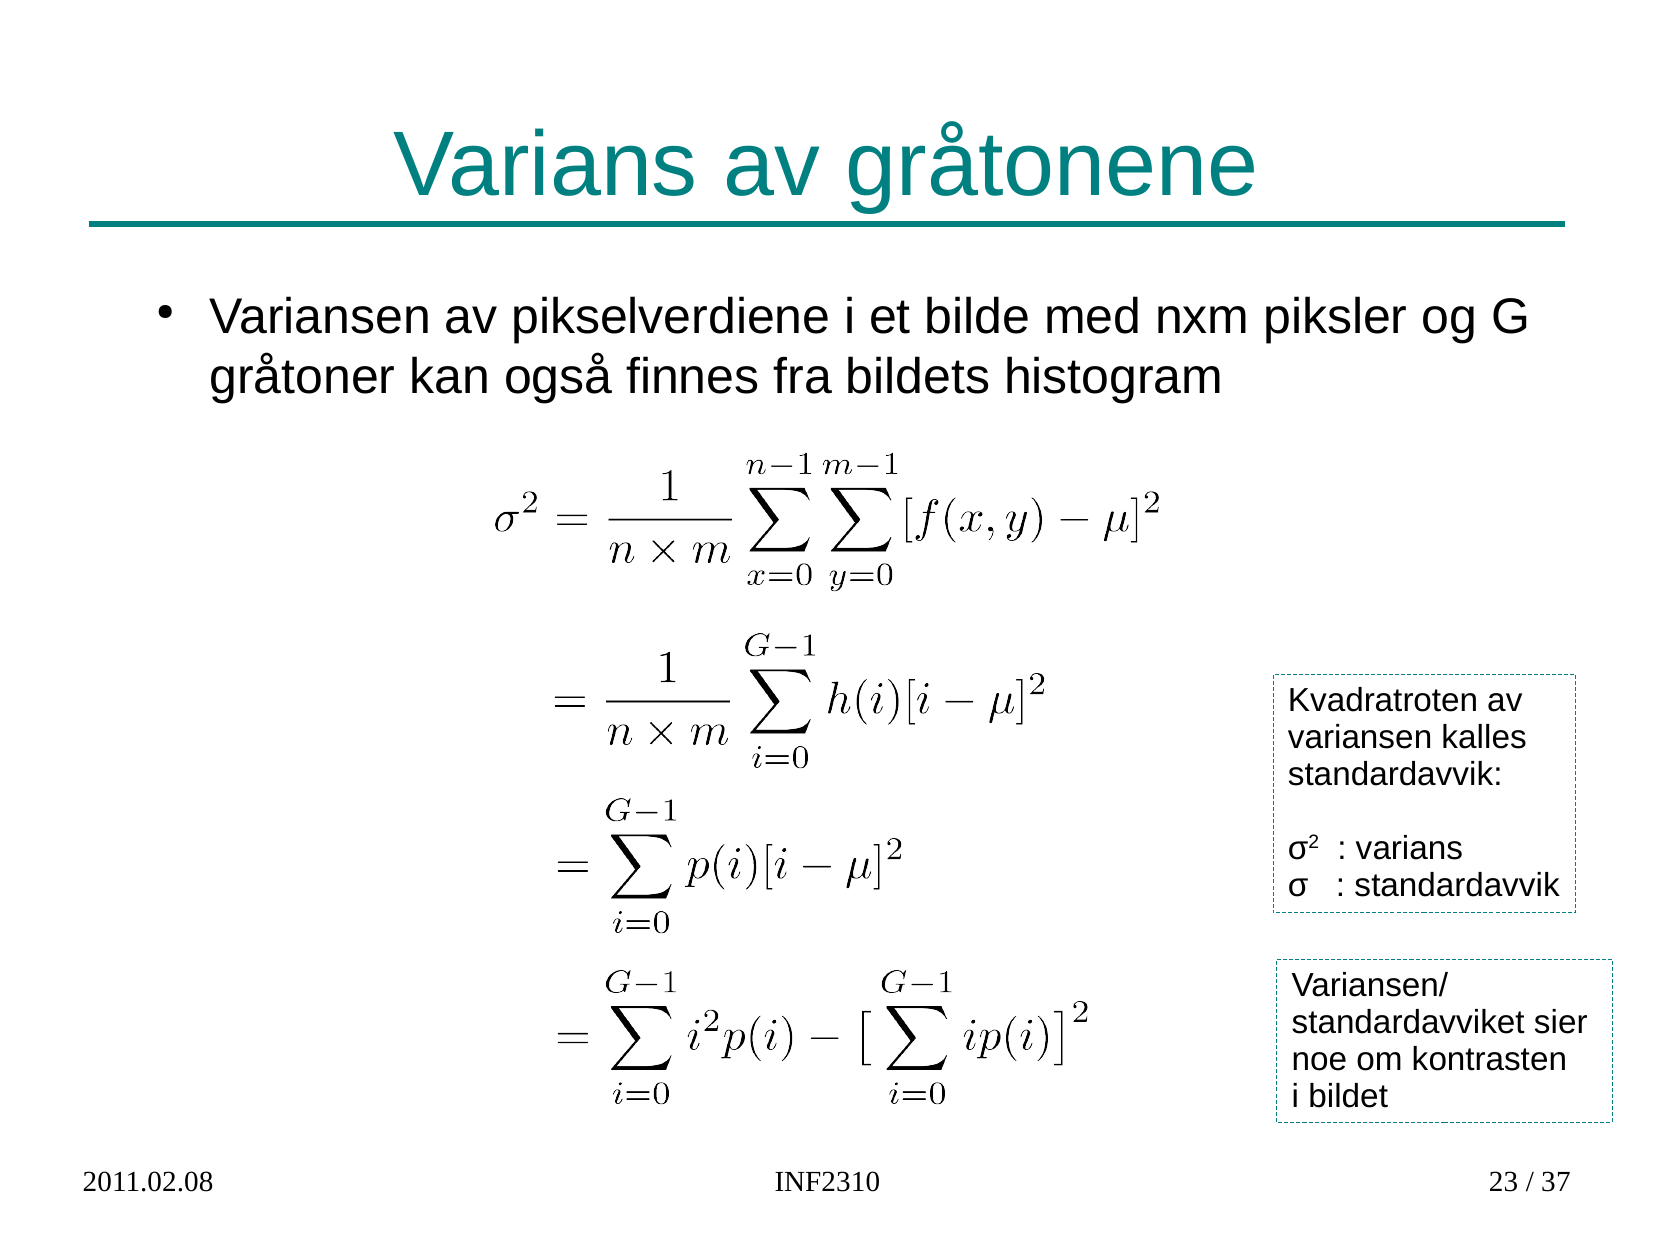

# Varians av gråtonene
Variansen av pikselverdiene i et bilde med nxm piksler og G gråtoner kan også finnes fra bildets histogram
Kvadratroten av
variansen kalles
standardavvik:
σ2 : varians
σ : standardavvik
Variansen/
standardavviket sier
noe om kontrasten
i bildet
2011.02.08
INF2310
23